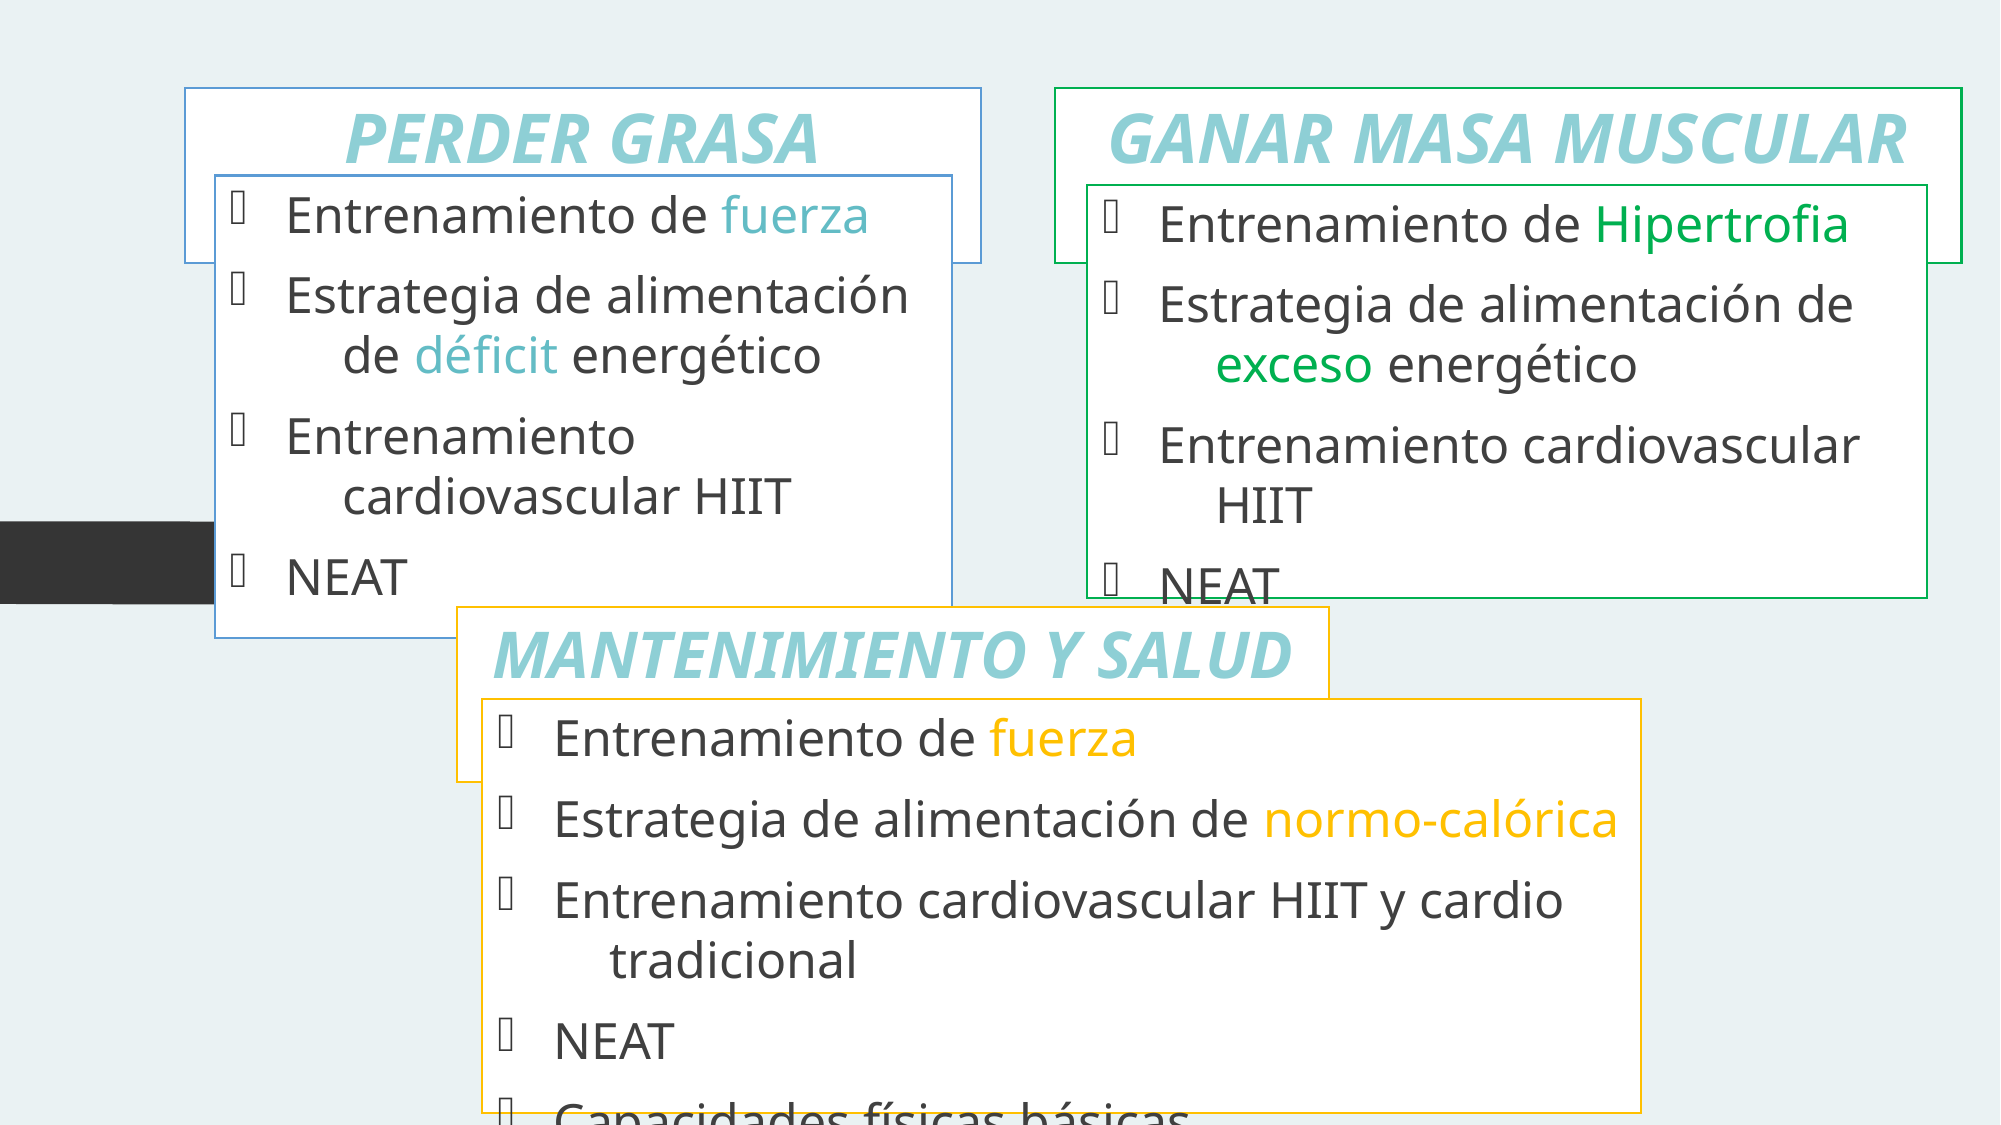

PERDER GRASA
GANAR MASA MUSCULAR
Entrenamiento de fuerza
Estrategia de alimentación de déficit energético
Entrenamiento cardiovascular HIIT
NEAT
Entrenamiento de Hipertrofia
Estrategia de alimentación de exceso energético
Entrenamiento cardiovascular HIIT
NEAT
MANTENIMIENTO Y SALUD
Entrenamiento de fuerza
Estrategia de alimentación de normo-calórica
Entrenamiento cardiovascular HIIT y cardio tradicional
NEAT
Capacidades físicas básicas